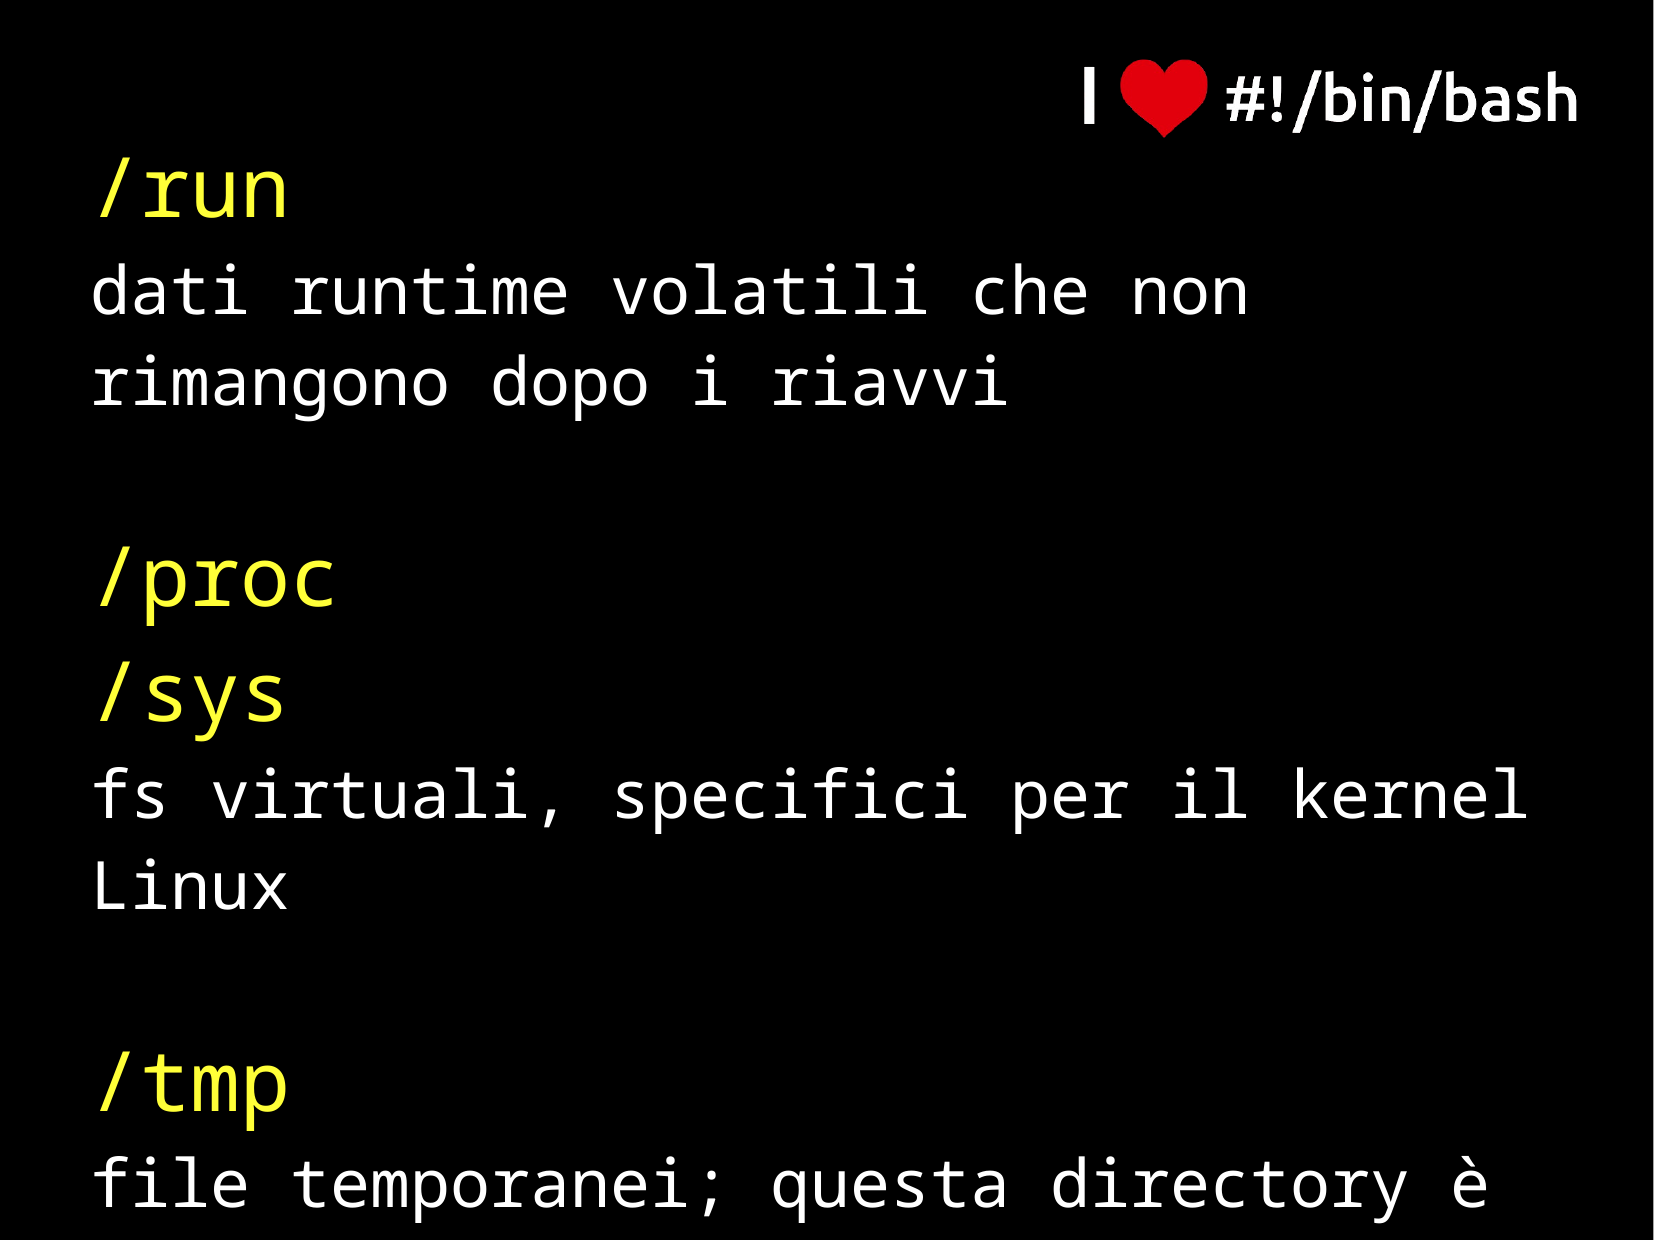

/run
dati runtime volatili che non rimangono dopo i riavvi
/proc
/sys
fs virtuali, specifici per il kernel Linux
/tmp
file temporanei; questa directory è spesso svuotata all'avvio